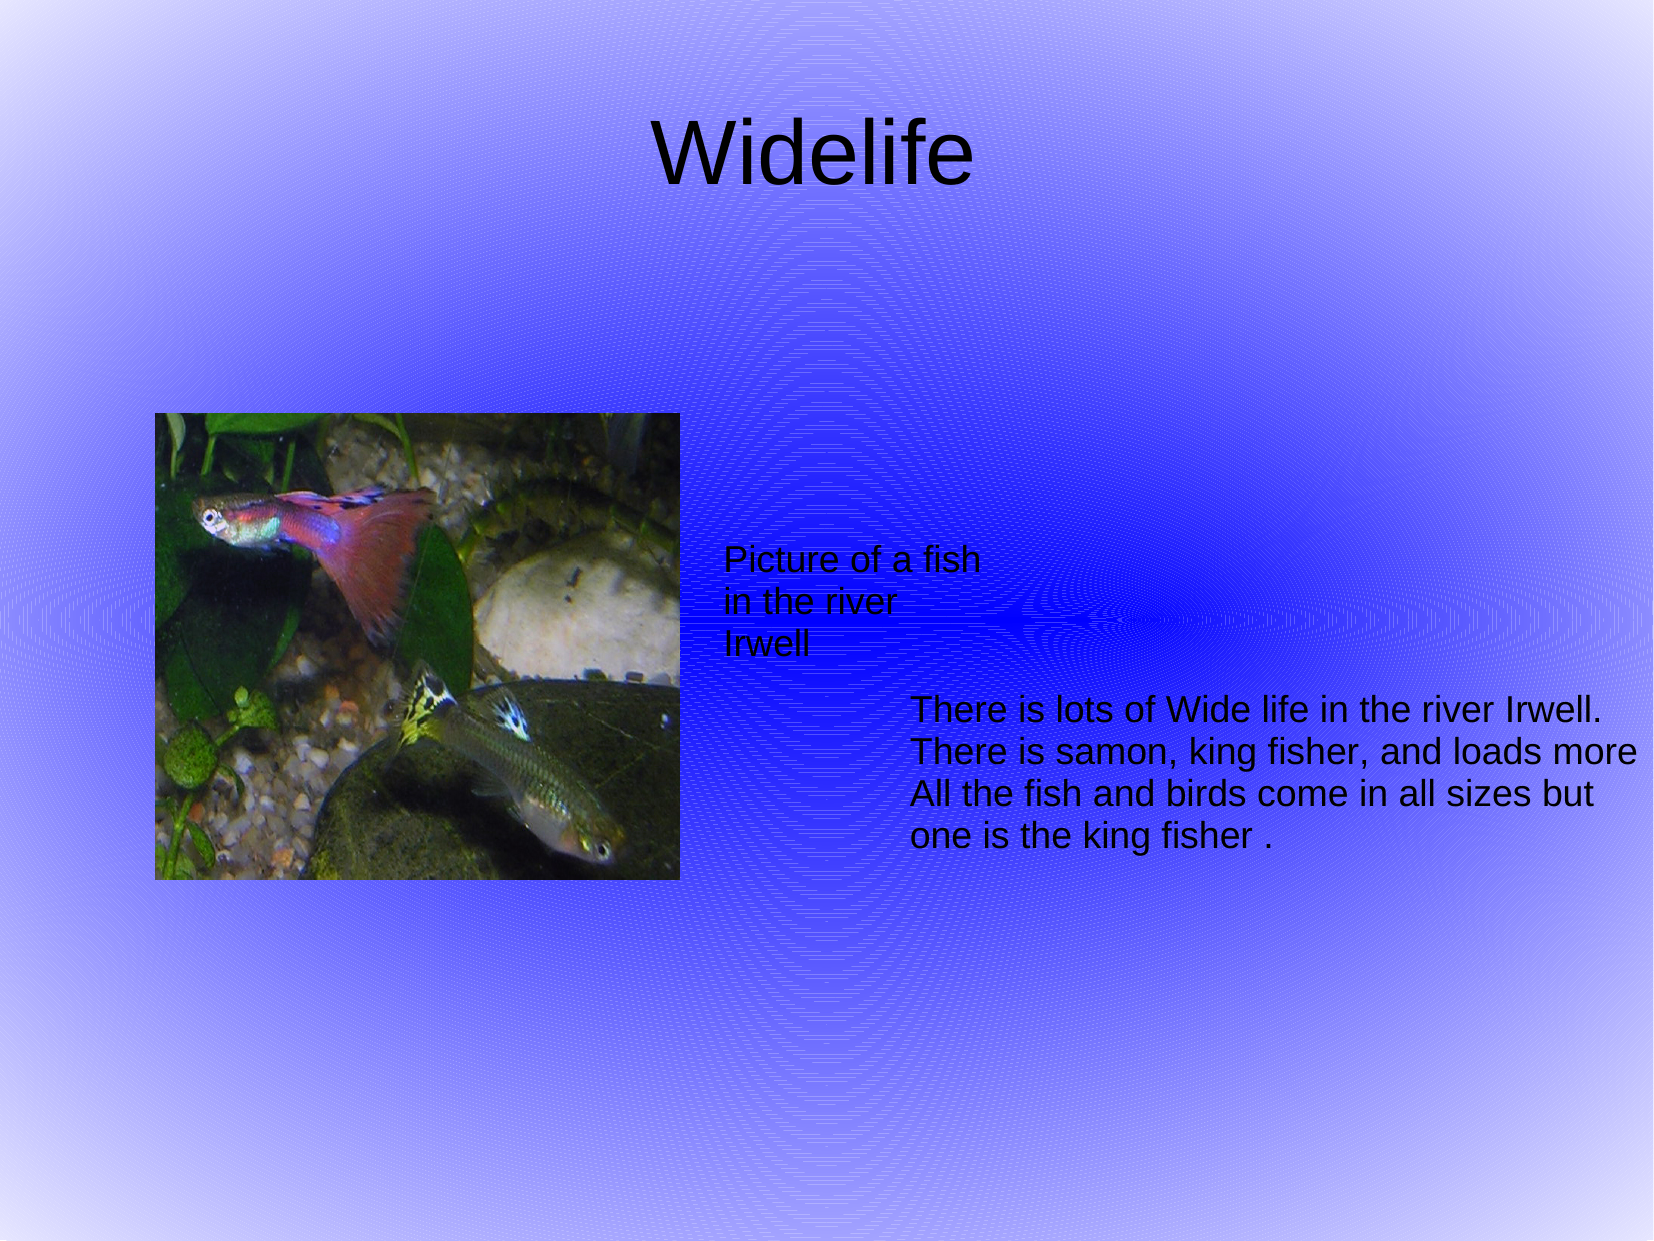

# Widelife
Picture of a fish in the river Irwell
There is lots of Wide life in the river Irwell.
There is samon, king fisher, and loads more
All the fish and birds come in all sizes but
one is the king fisher .